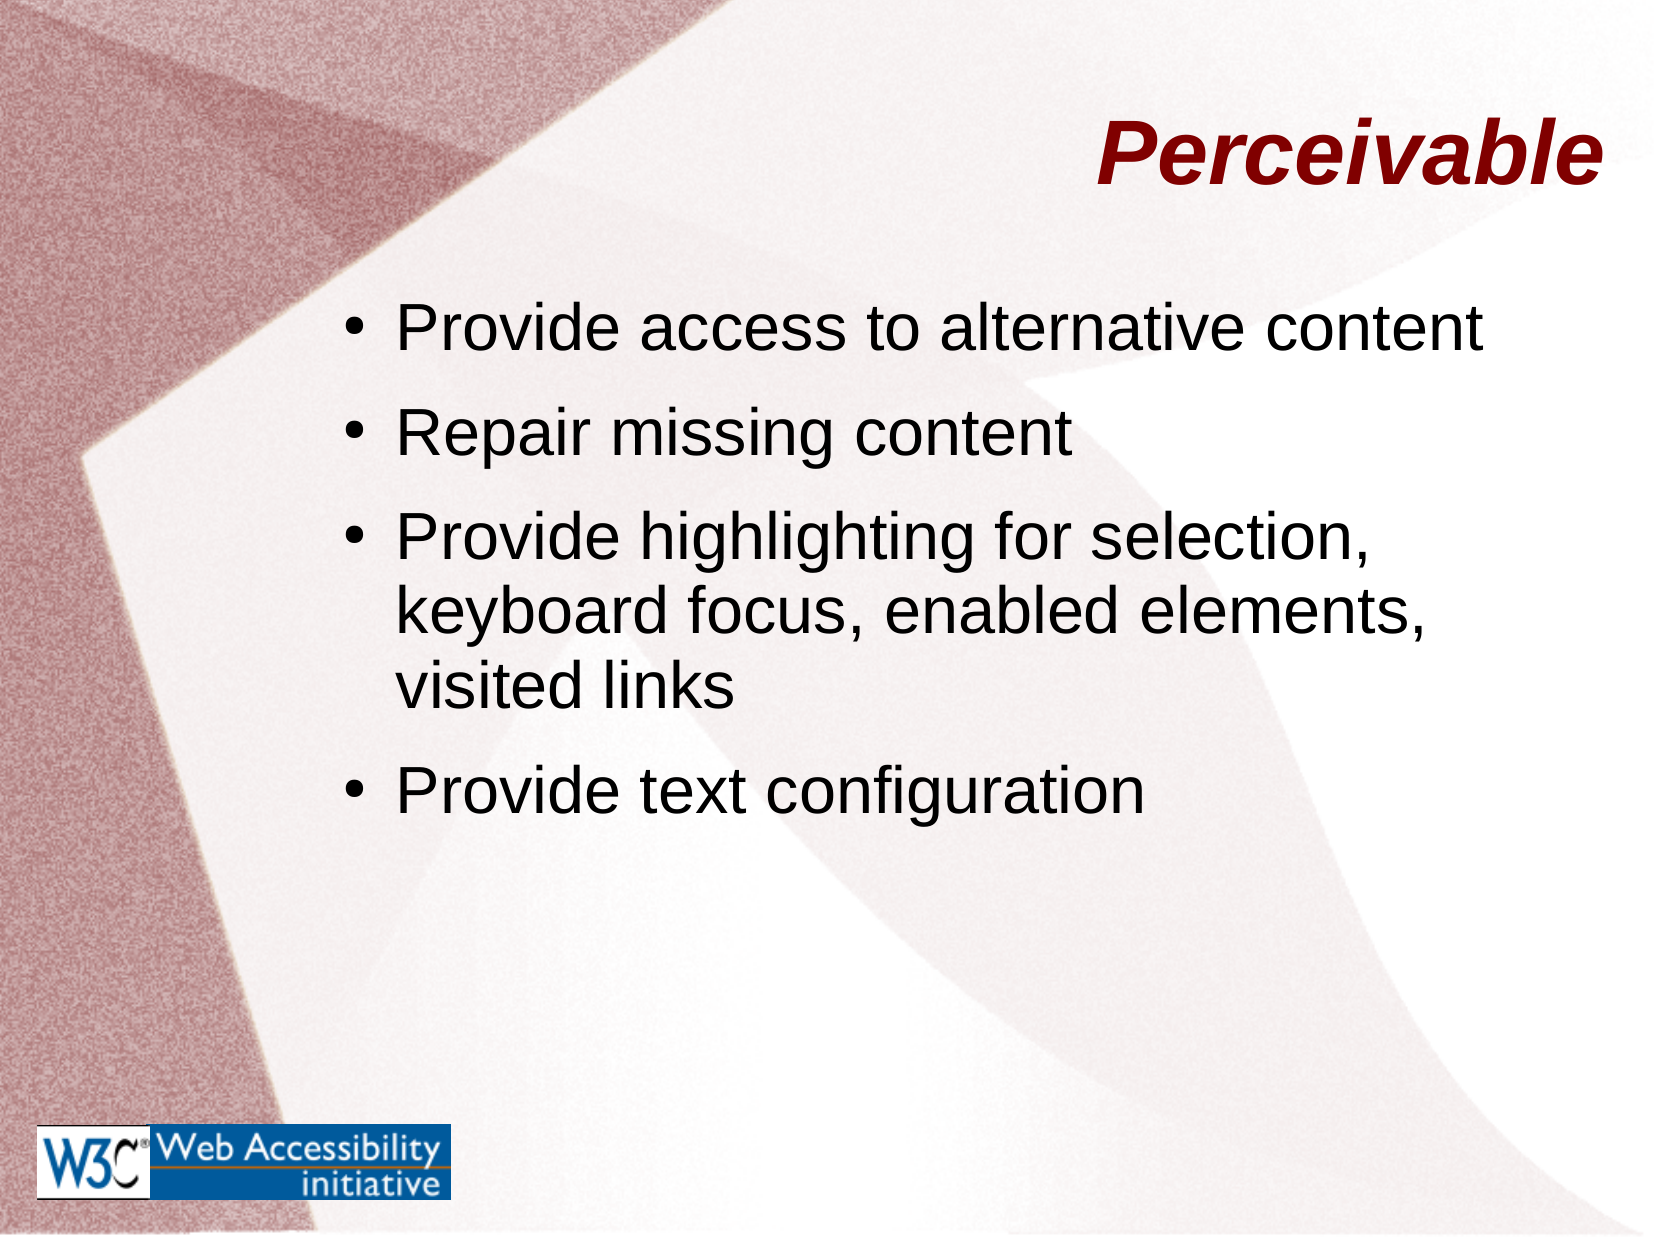

# Perceivable
Provide access to alternative content
Repair missing content
Provide highlighting for selection, keyboard focus, enabled elements, visited links
Provide text configuration